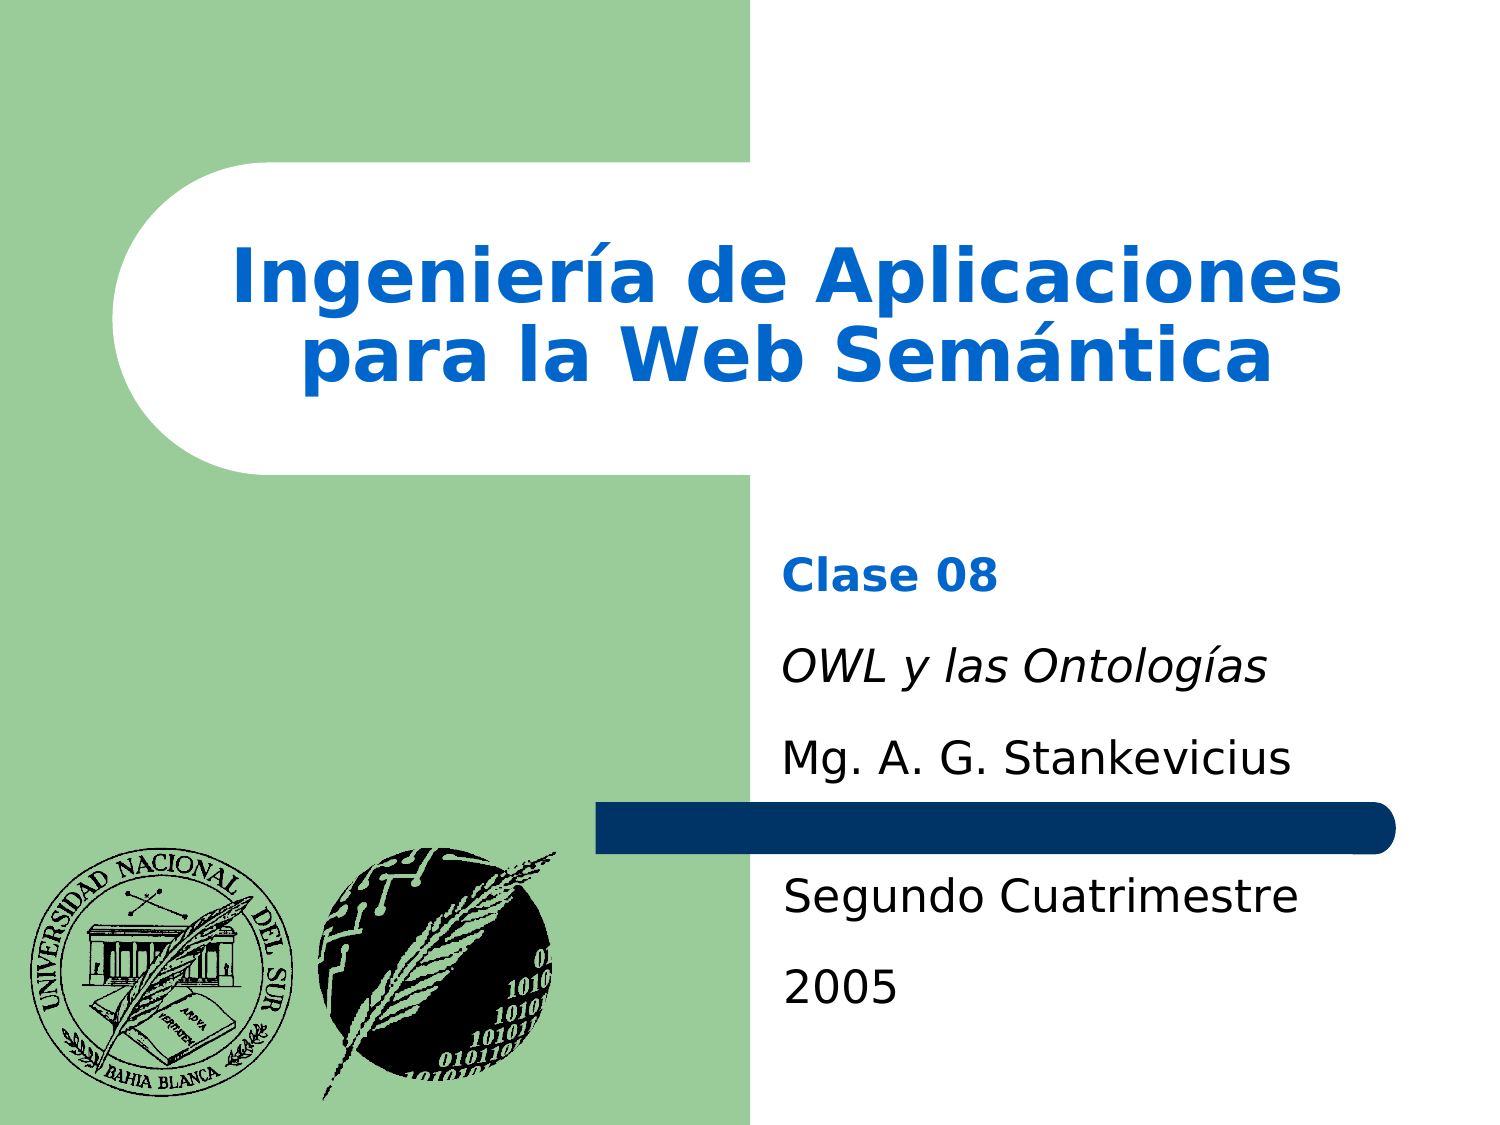

# Ingeniería de Aplicaciones para la Web Semántica
Clase 08
OWL y las Ontologías
Mg. A. G. Stankevicius
Segundo Cuatrimestre
2005